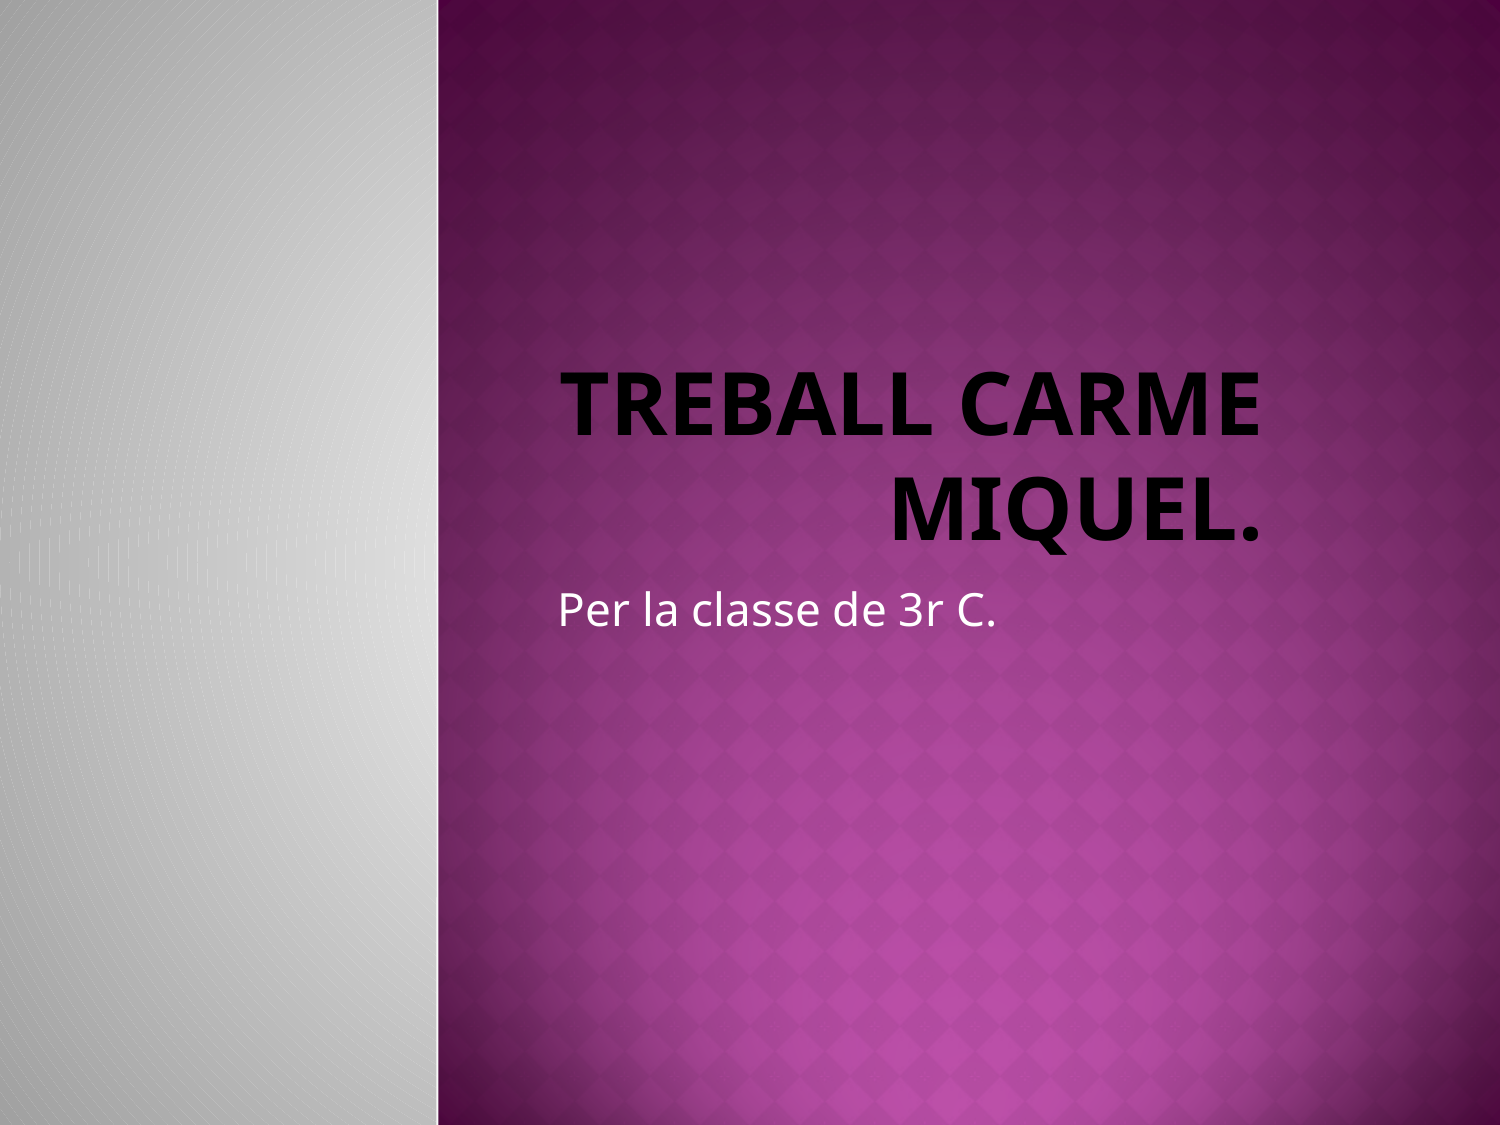

# Treball Carme Miquel.
Per la classe de 3r C.